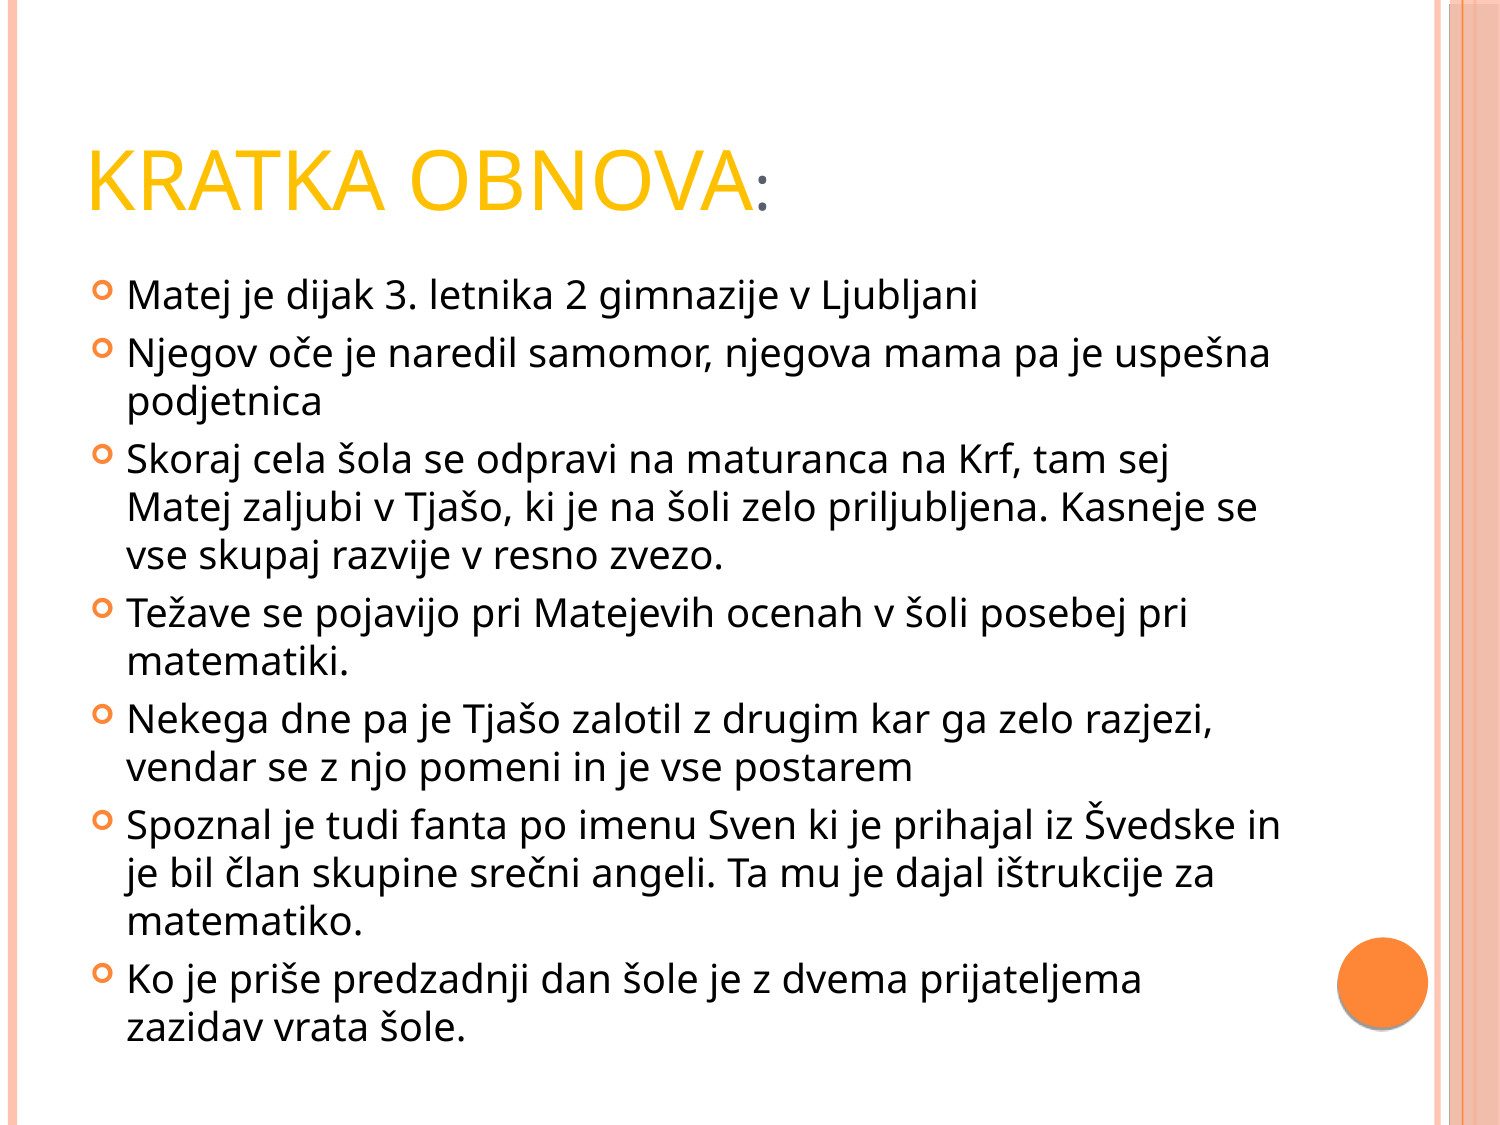

# kratka obnova:
Matej je dijak 3. letnika 2 gimnazije v Ljubljani
Njegov oče je naredil samomor, njegova mama pa je uspešna podjetnica
Skoraj cela šola se odpravi na maturanca na Krf, tam sej Matej zaljubi v Tjašo, ki je na šoli zelo priljubljena. Kasneje se vse skupaj razvije v resno zvezo.
Težave se pojavijo pri Matejevih ocenah v šoli posebej pri matematiki.
Nekega dne pa je Tjašo zalotil z drugim kar ga zelo razjezi, vendar se z njo pomeni in je vse postarem
Spoznal je tudi fanta po imenu Sven ki je prihajal iz Švedske in je bil član skupine srečni angeli. Ta mu je dajal ištrukcije za matematiko.
Ko je priše predzadnji dan šole je z dvema prijateljema zazidav vrata šole.